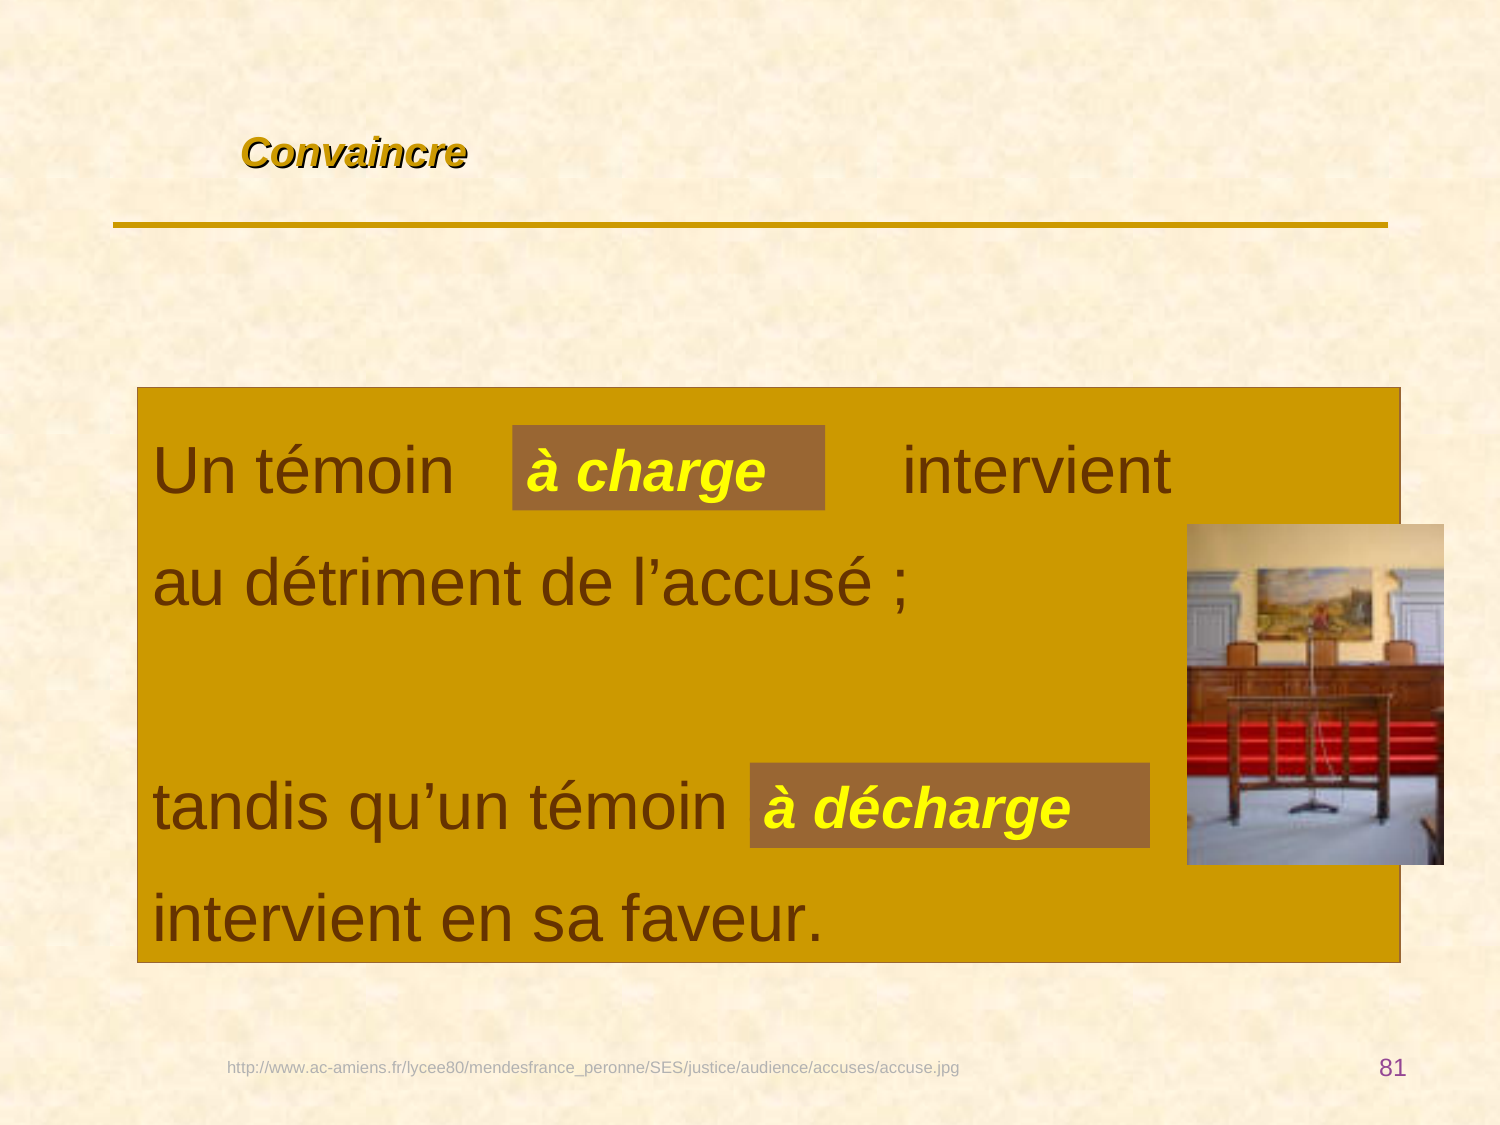

Convaincre
Un témoin …		intervient
au détriment de l’accusé ;
tandis qu’un témoin à 	… 		intervient en sa faveur.
à charge
à décharge
81
http://www.ac-amiens.fr/lycee80/mendesfrance_peronne/SES/justice/audience/accuses/accuse.jpg